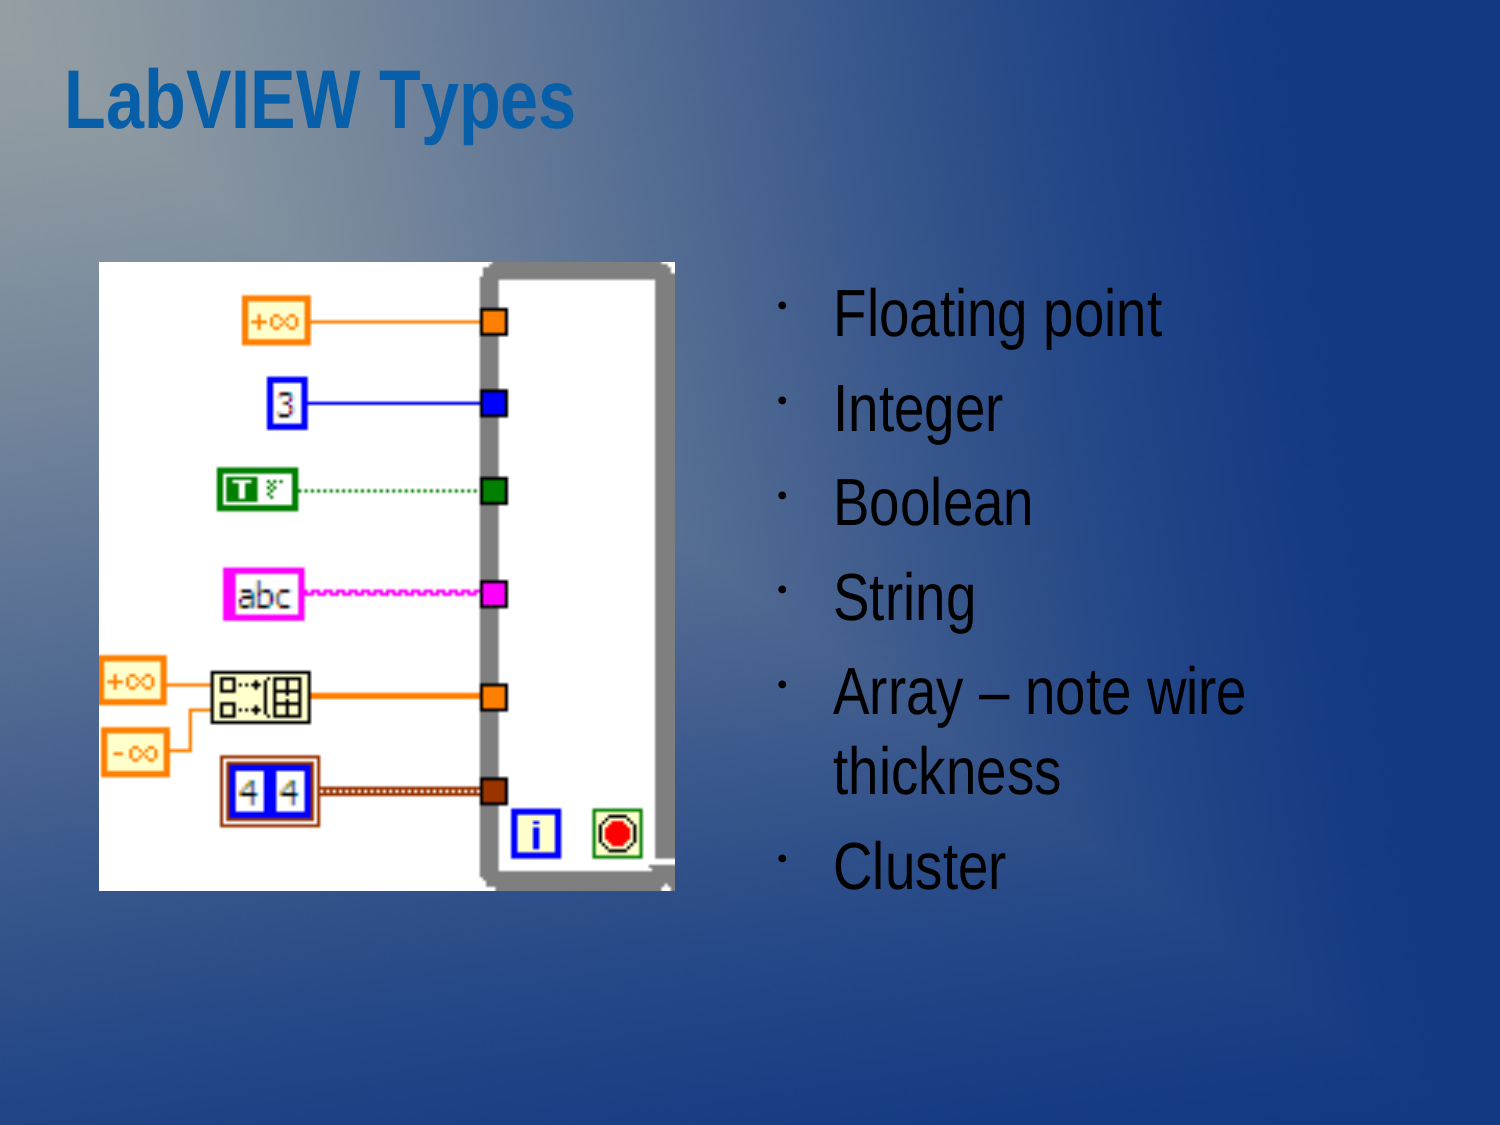

LabVIEW Types
# Floating point
Integer
Boolean
String
Array – note wire thickness
Cluster